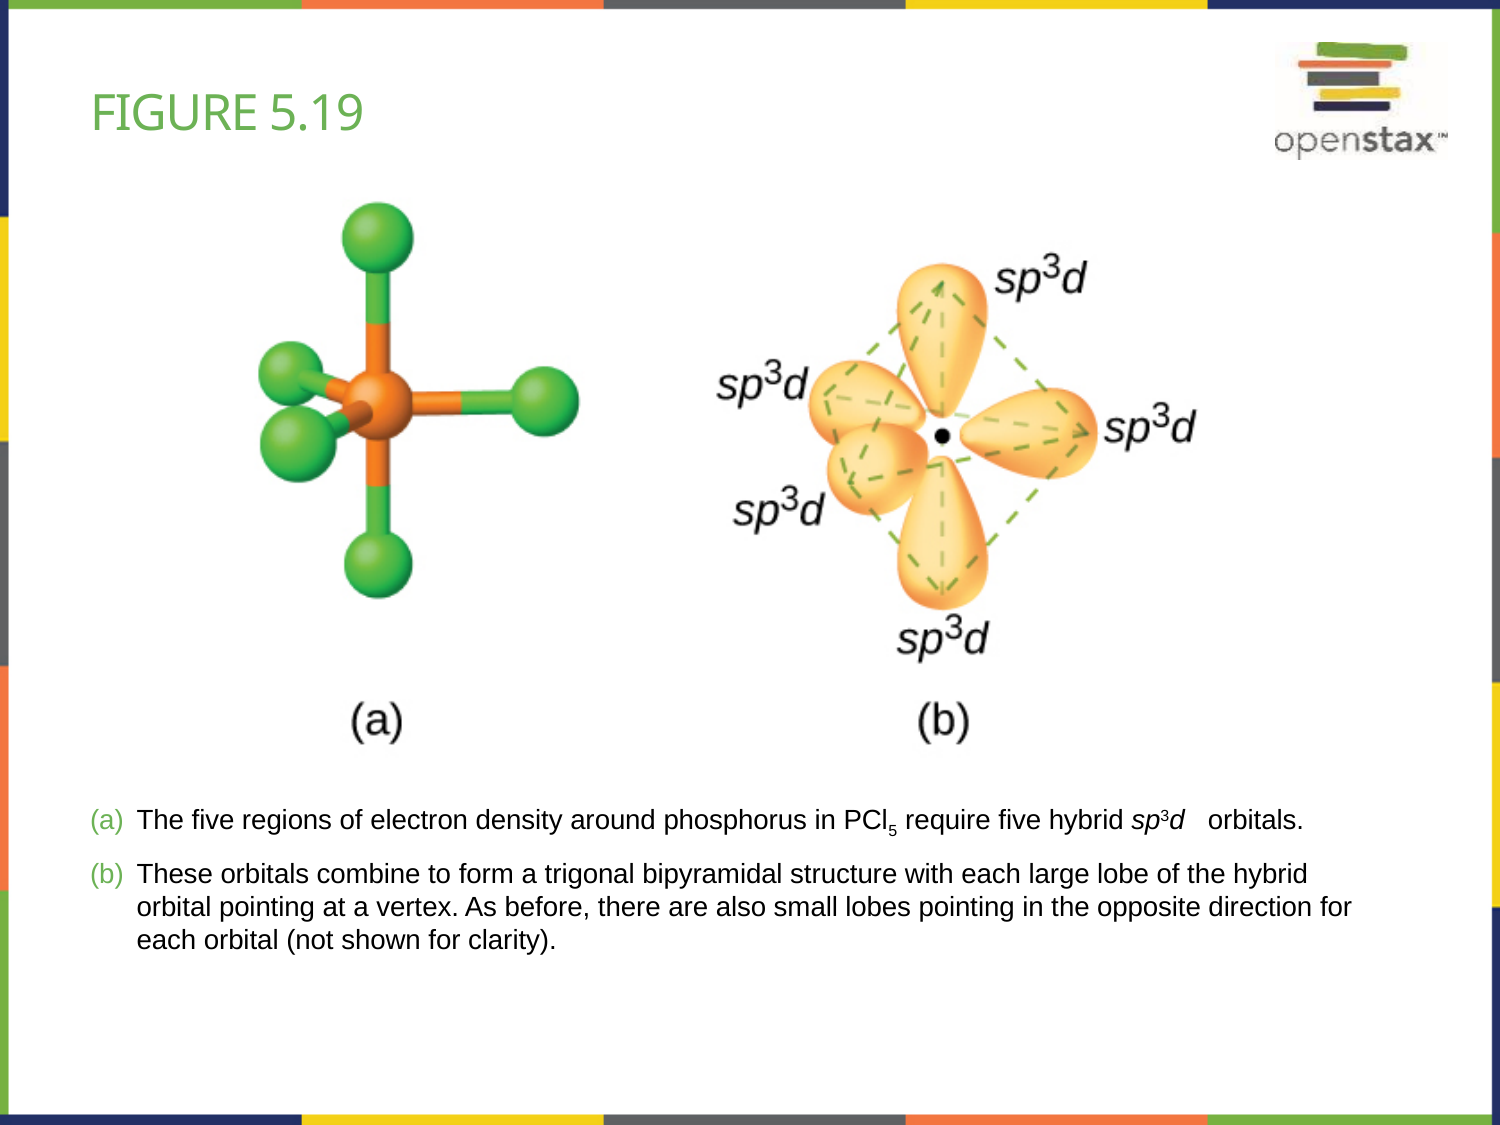

# Figure 5.19
The five regions of electron density around phosphorus in PCl5 require five hybrid sp3d orbitals.
These orbitals combine to form a trigonal bipyramidal structure with each large lobe of the hybrid orbital pointing at a vertex. As before, there are also small lobes pointing in the opposite direction for each orbital (not shown for clarity).